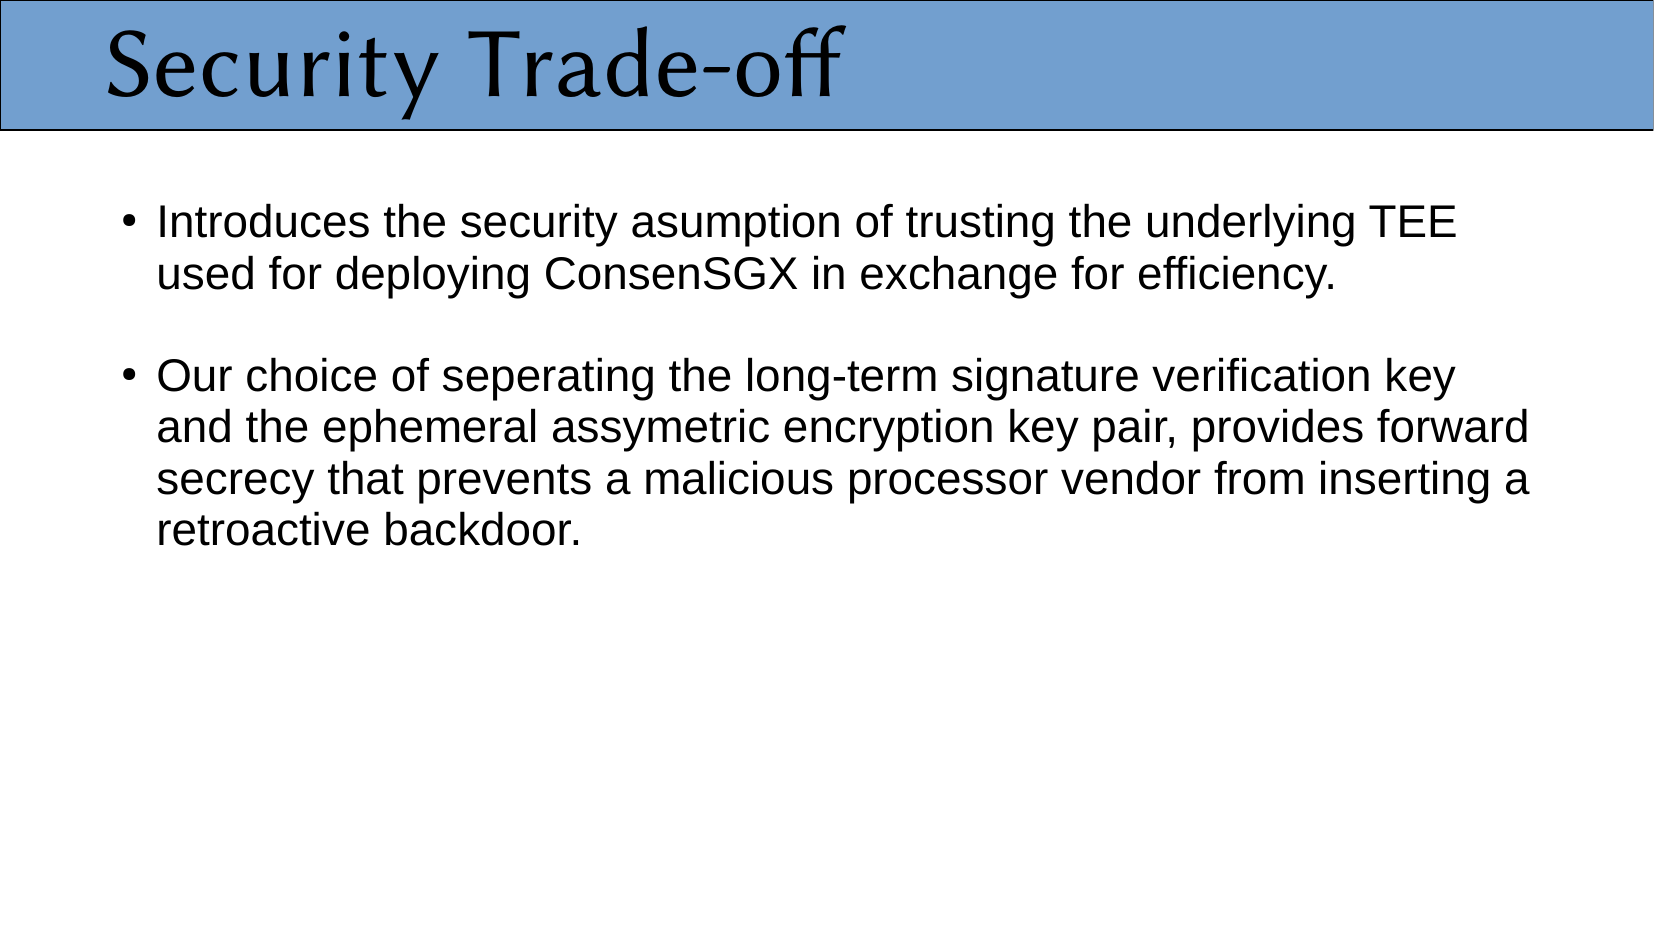

Security Trade-off
Introduces the security asumption of trusting the underlying TEE used for deploying ConsenSGX in exchange for efficiency.
Our choice of seperating the long-term signature verification key and the ephemeral assymetric encryption key pair, provides forward secrecy that prevents a malicious processor vendor from inserting a retroactive backdoor.